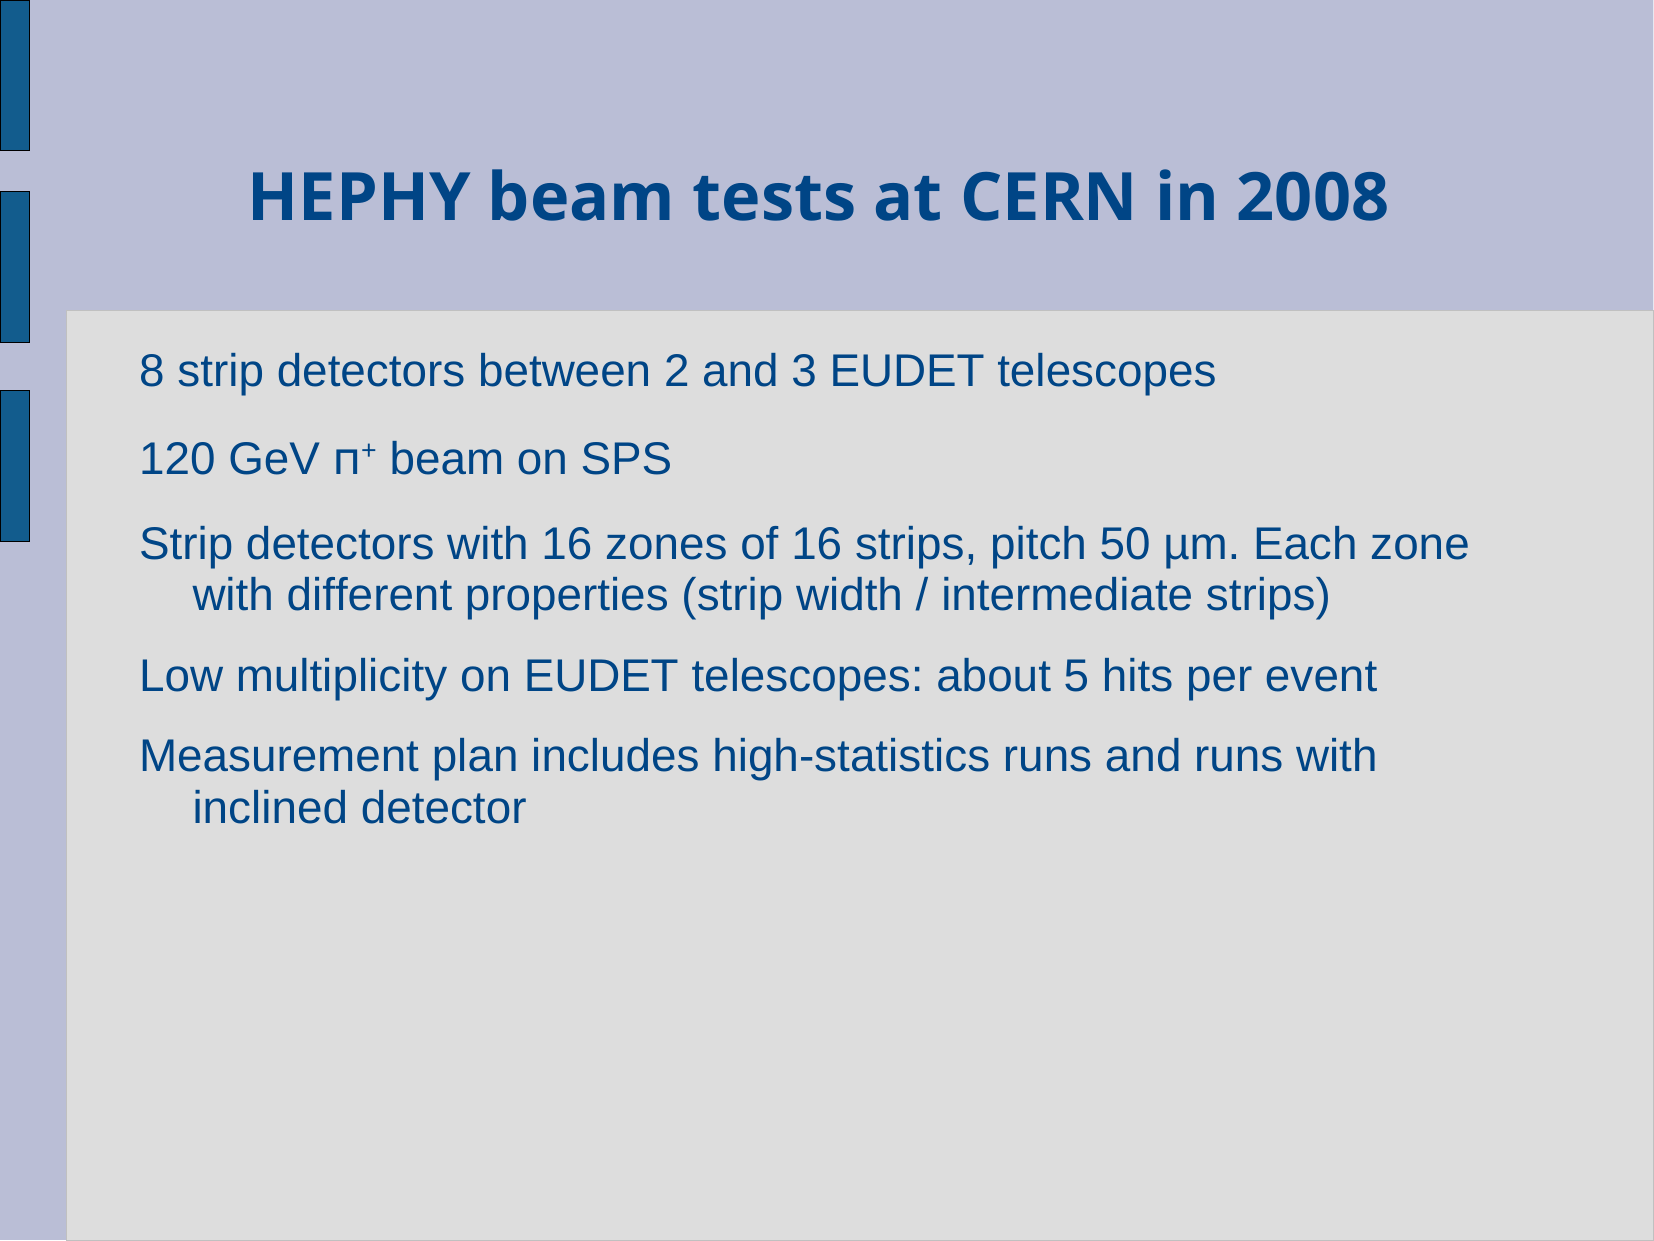

# HEPHY beam tests at CERN in 2008
8 strip detectors between 2 and 3 EUDET telescopes
120 GeV п+ beam on SPS
Strip detectors with 16 zones of 16 strips, pitch 50 µm. Each zone with different properties (strip width / intermediate strips)
Low multiplicity on EUDET telescopes: about 5 hits per event
Measurement plan includes high-statistics runs and runs with inclined detector